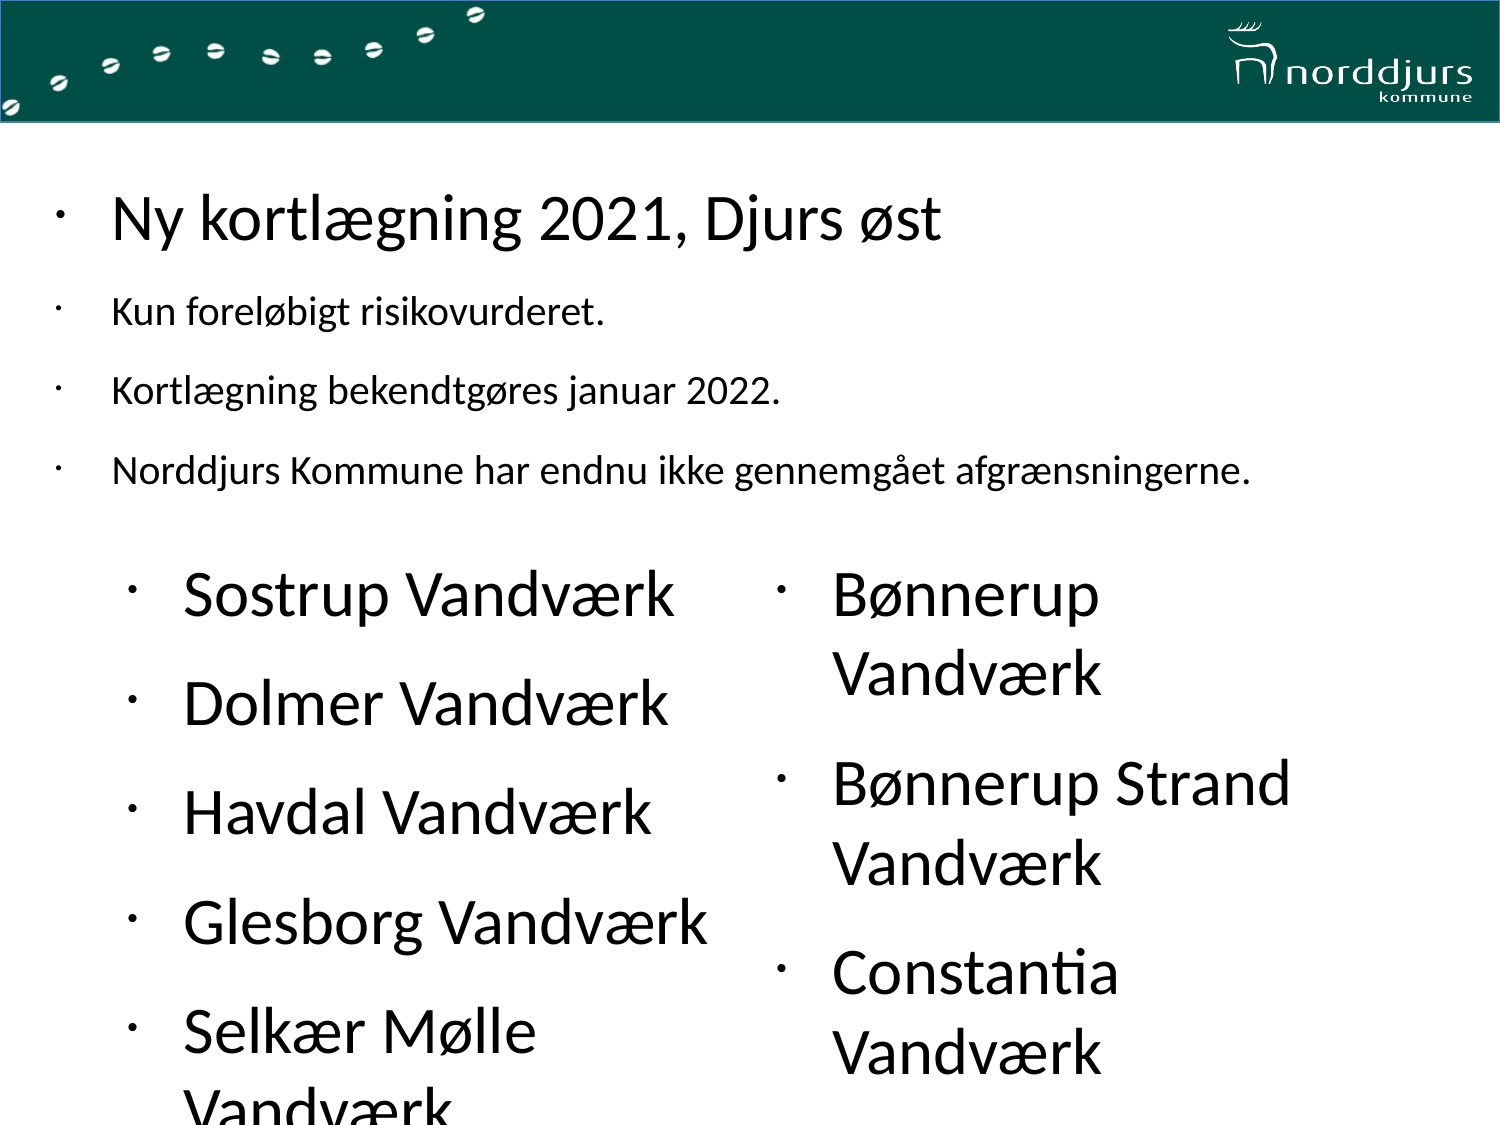

# Ny kortlægning 2021, Djurs øst
Kun foreløbigt risikovurderet.
Kortlægning bekendtgøres januar 2022.
Norddjurs Kommune har endnu ikke gennemgået afgrænsningerne.
Sostrup Vandværk
Dolmer Vandværk
Havdal Vandværk
Glesborg Vandværk
Selkær Mølle Vandværk
Stokkebro Vandværk
Gjerrild Vandværk
Gjerrild Nordstrand Vandværk
Bønnerup Vandværk
Bønnerup Strand Vandværk
Constantia Vandværk
Albertinelund Vandværk
Ginnerup Vandværk
Rimsø-Emmelev Vandværk
Thorsø-Voldby-Karlby Vandværk